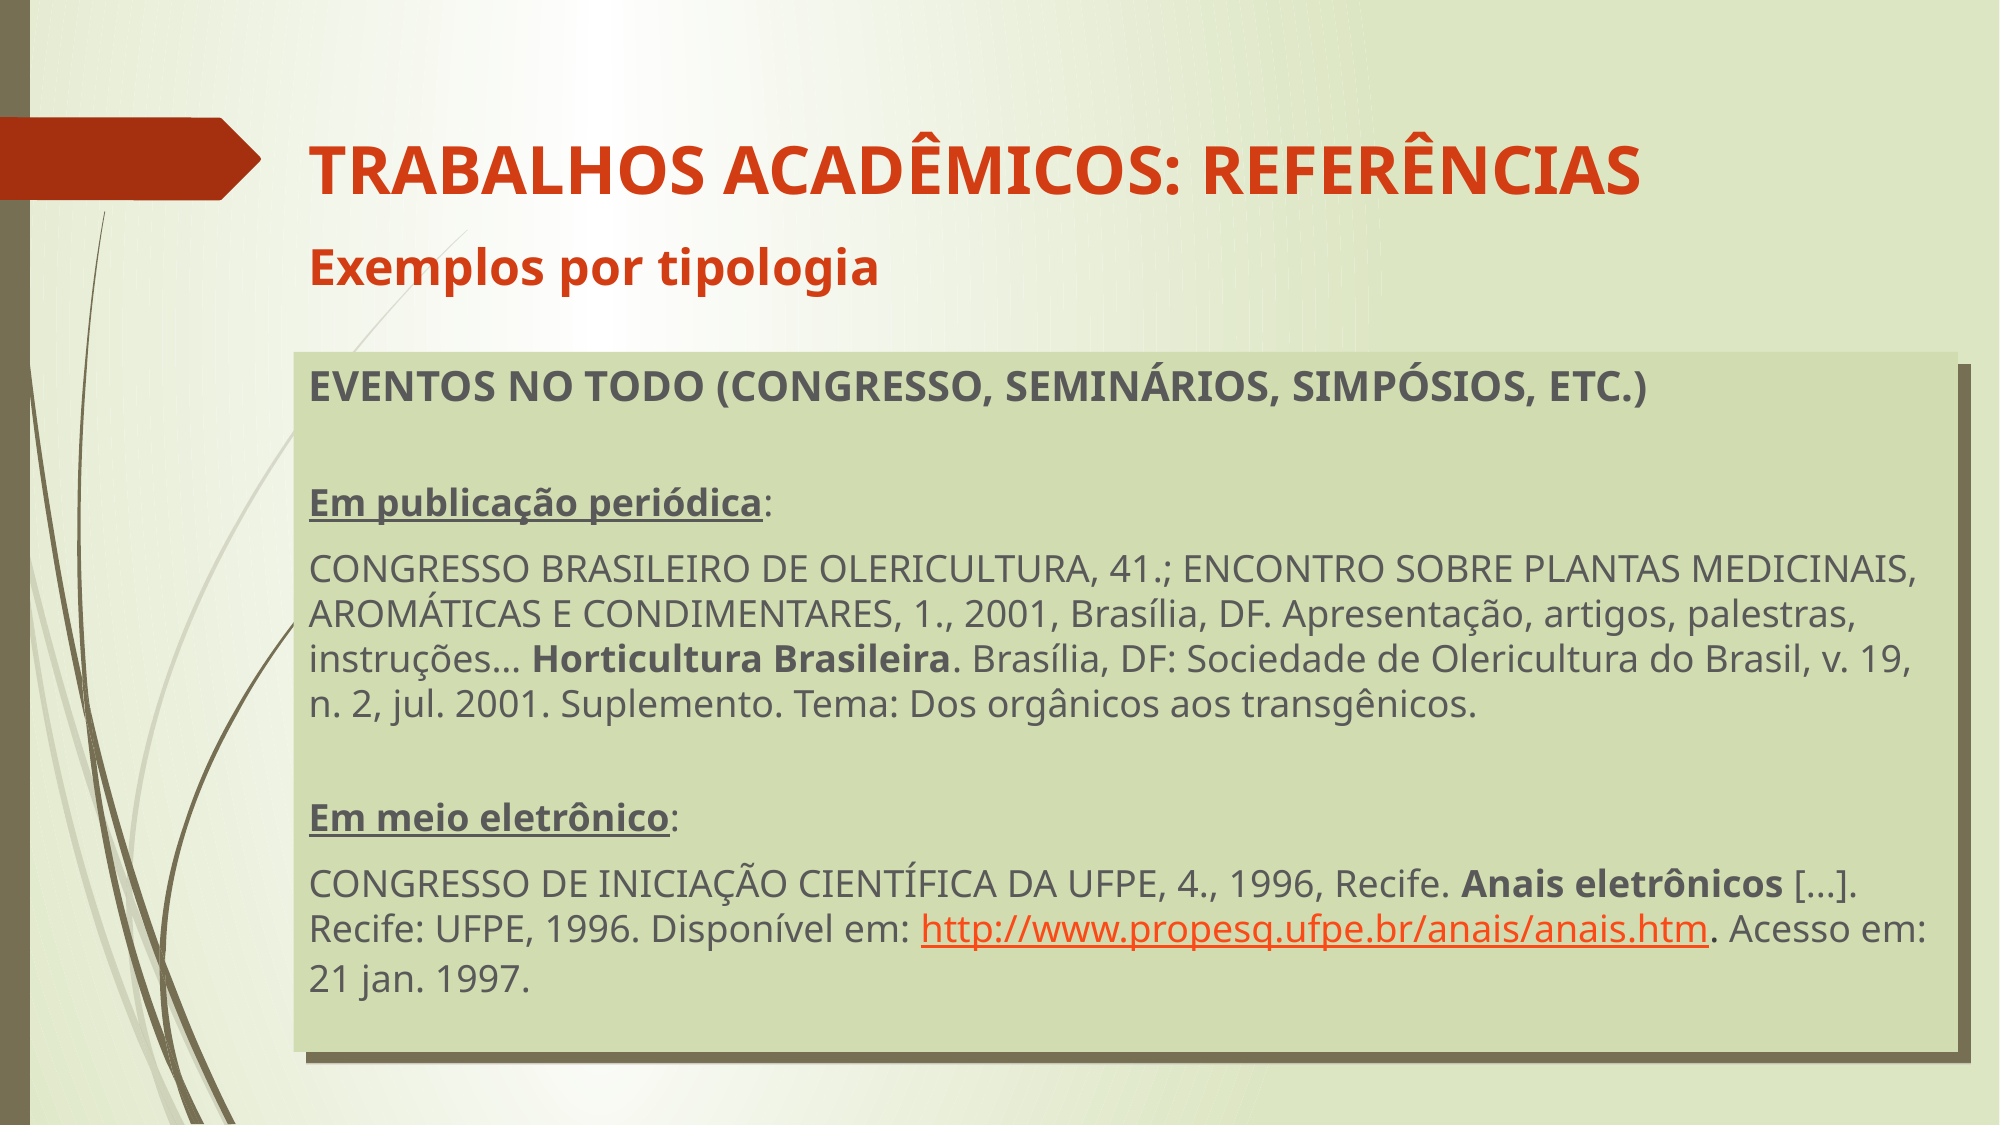

TRABALHOS ACADÊMICOS: REFERÊNCIAS
Exemplos por tipologia
# EVENTOS NO TODO (CONGRESSO, SEMINÁRIOS, SIMPÓSIOS, ETC.)
Em publicação periódica:
CONGRESSO BRASILEIRO DE OLERICULTURA, 41.; ENCONTRO SOBRE PLANTAS MEDICINAIS, AROMÁTICAS E CONDIMENTARES, 1., 2001, Brasília, DF. Apresentação, artigos, palestras, instruções… Horticultura Brasileira. Brasília, DF: Sociedade de Olericultura do Brasil, v. 19, n. 2, jul. 2001. Suplemento. Tema: Dos orgânicos aos transgênicos.
Em meio eletrônico:
CONGRESSO DE INICIAÇÃO CIENTÍFICA DA UFPE, 4., 1996, Recife. Anais eletrônicos [...]. Recife: UFPE, 1996. Disponível em: http://www.propesq.ufpe.br/anais/anais.htm. Acesso em: 21 jan. 1997.